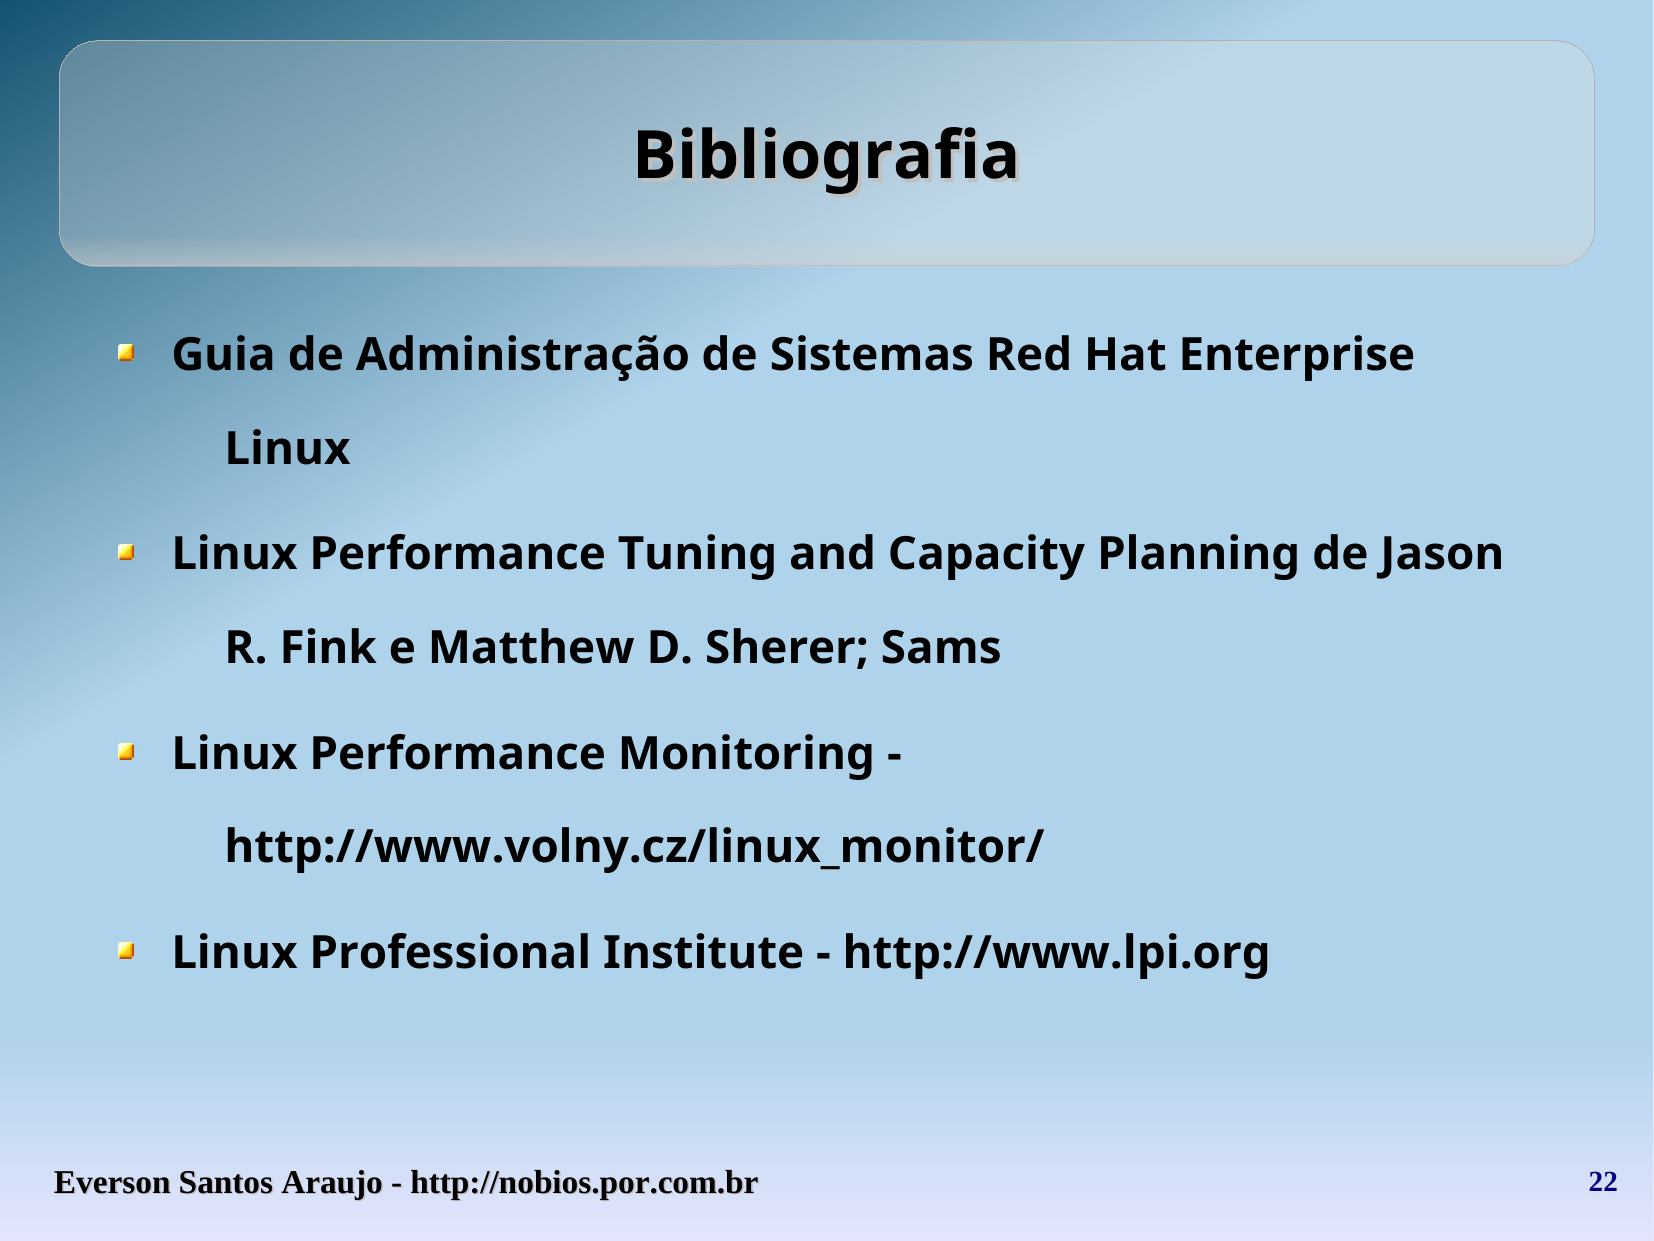

# Bibliografia
Guia de Administração de Sistemas Red Hat Enterprise Linux
Linux Performance Tuning and Capacity Planning de Jason R. Fink e Matthew D. Sherer; Sams
Linux Performance Monitoring - http://www.volny.cz/linux_monitor/
Linux Professional Institute - http://www.lpi.org
Everson Santos Araujo - http://nobios.por.com.br
22